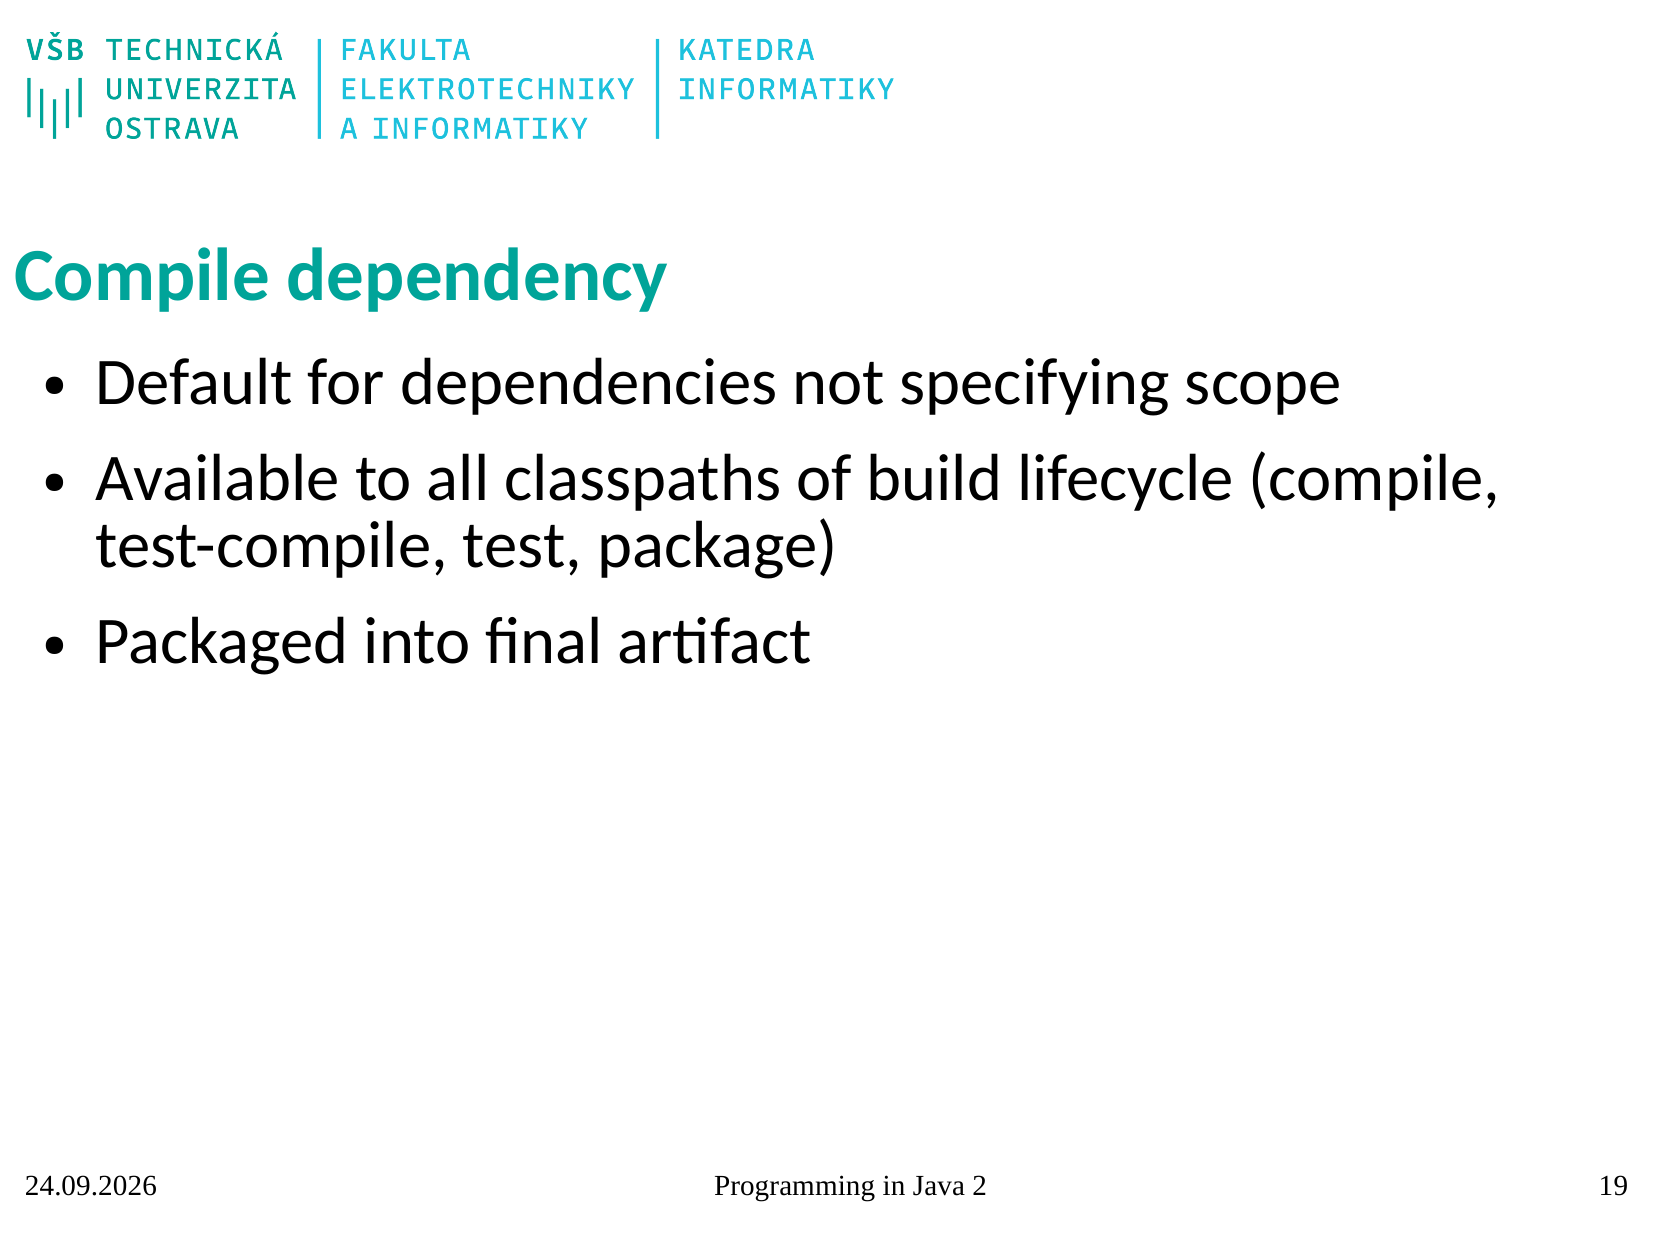

Compile dependency
# Default for dependencies not specifying scope
Available to all classpaths of build lifecycle (compile, test-compile, test, package)
Packaged into final artifact
Programming in Java 2
19